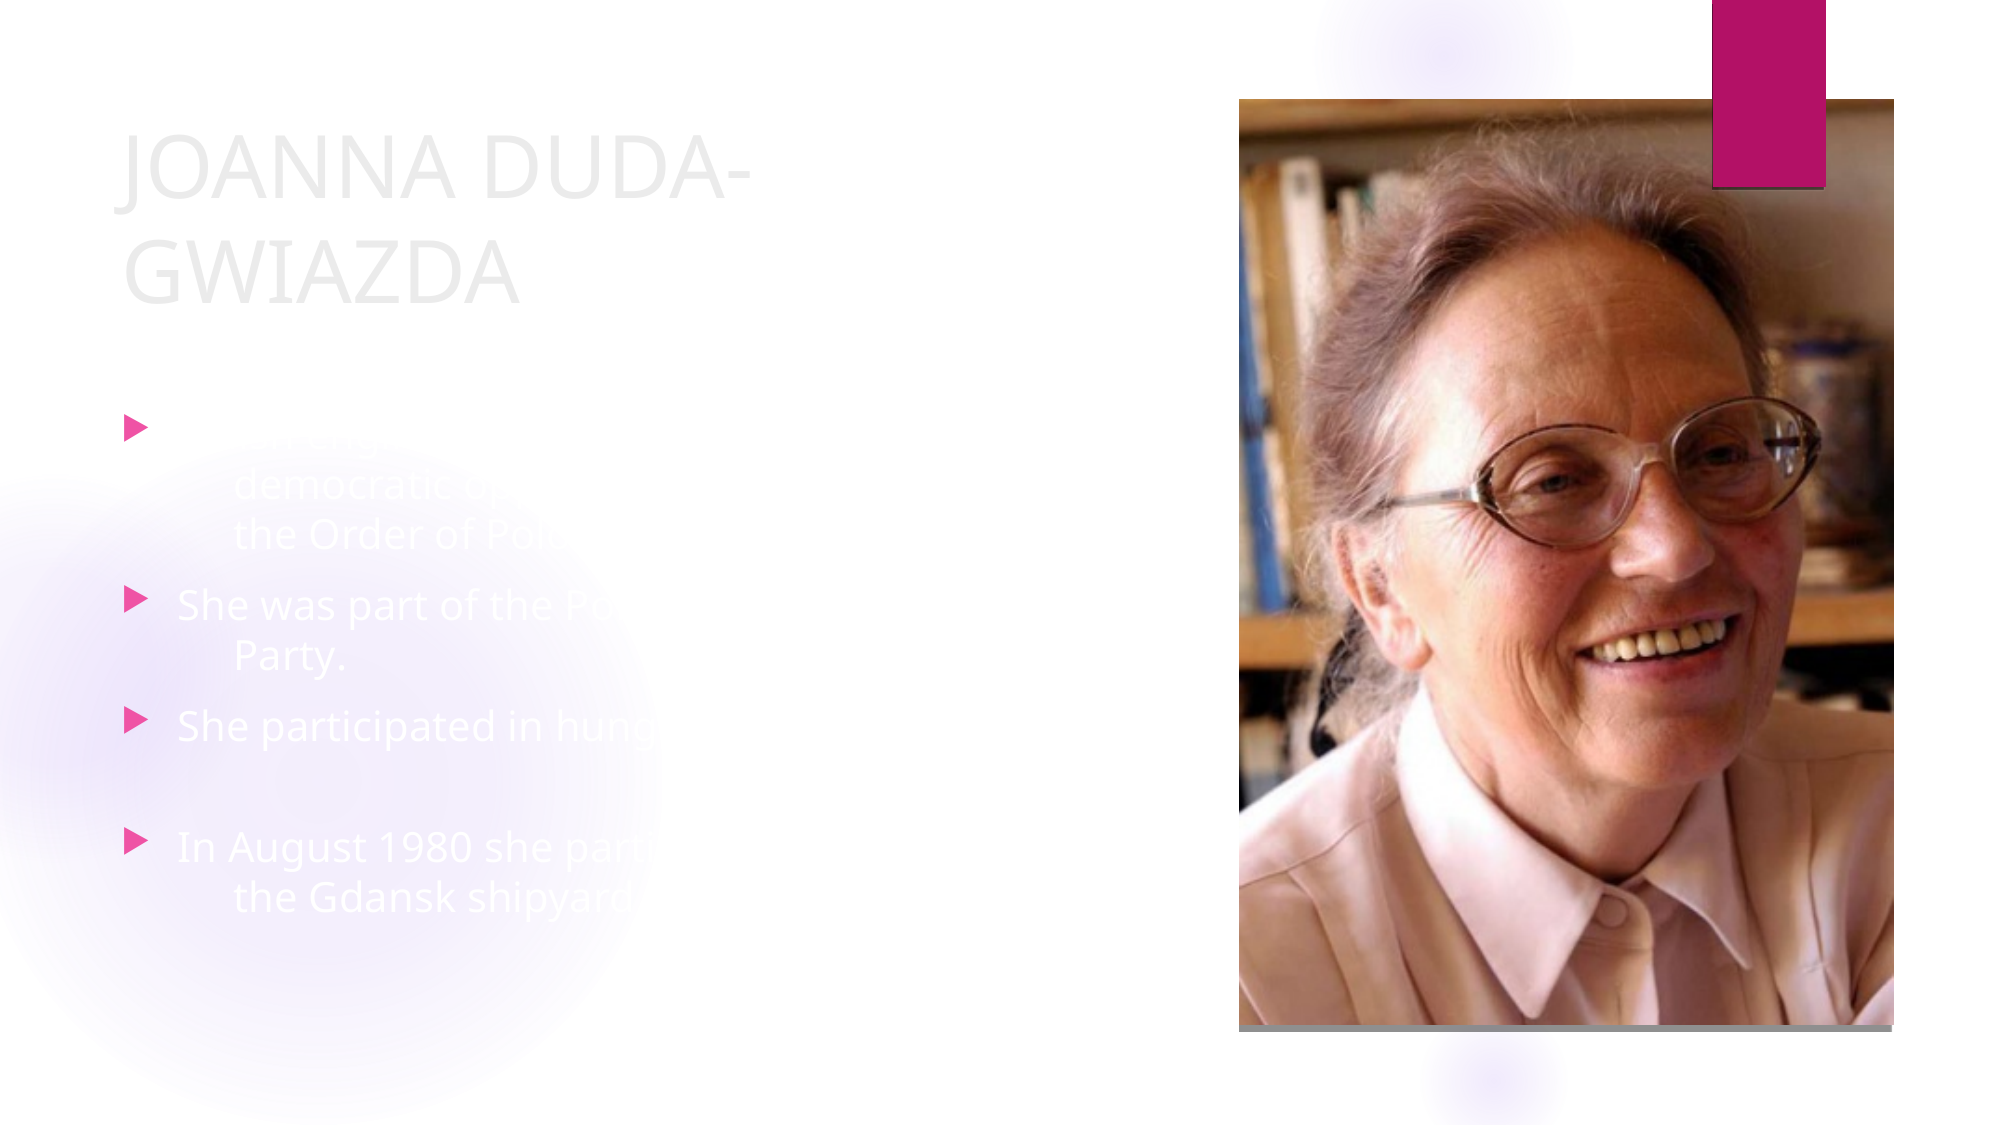

# JOANNA DUDA-GWIAZDA
Polish engineer, publicist and activist of the democratic opposition in PRL, Grand Cross of the Order of Polonia Restituta.
She was part of the Polish United Workers ' Party.
She participated in hunger protest.
In August 1980 she participated in a strike in the Gdansk shipyard.